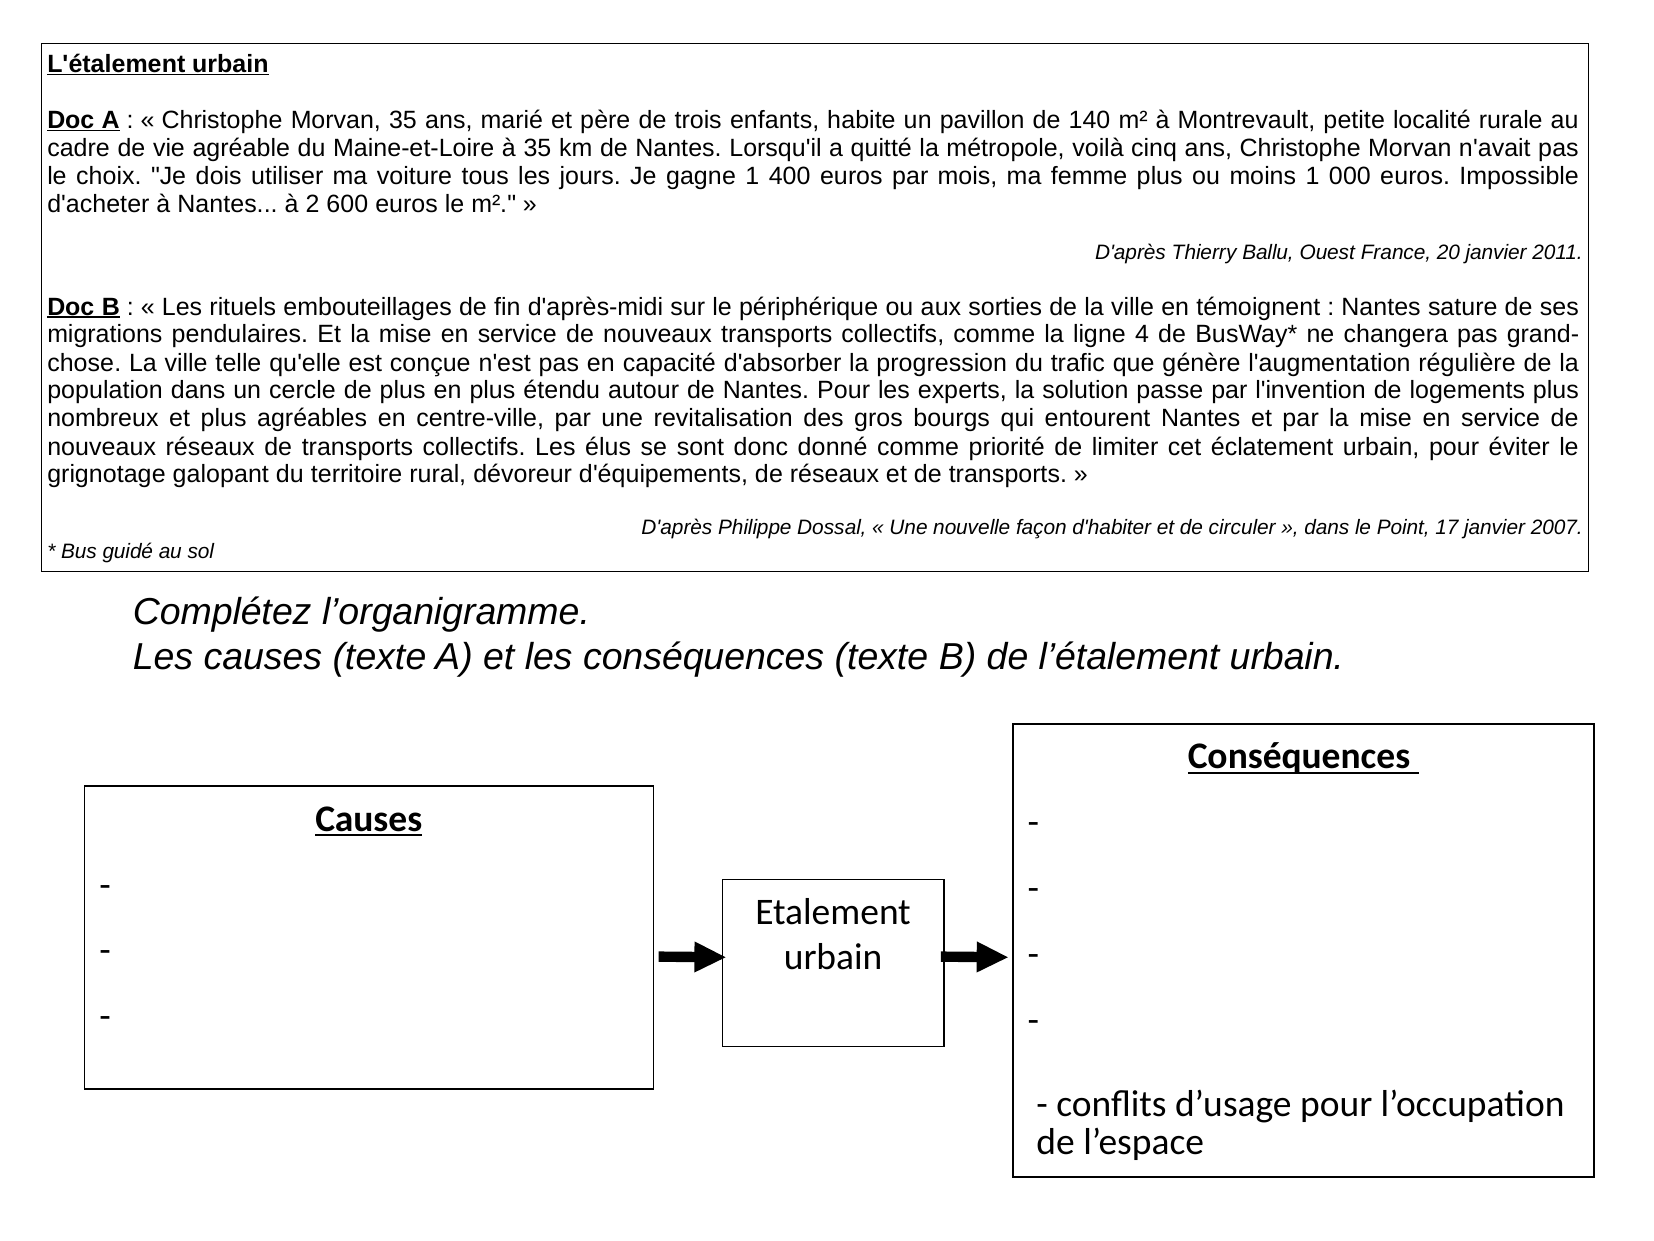

L'étalement urbain
Doc A : « Christophe Morvan, 35 ans, marié et père de trois enfants, habite un pavillon de 140 m² à Montrevault, petite localité rurale au cadre de vie agréable du Maine-et-Loire à 35 km de Nantes. Lorsqu'il a quitté la métropole, voilà cinq ans, Christophe Morvan n'avait pas le choix. "Je dois utiliser ma voiture tous les jours. Je gagne 1 400 euros par mois, ma femme plus ou moins 1 000 euros. Impossible d'acheter à Nantes... à 2 600 euros le m²." »
D'après Thierry Ballu, Ouest France, 20 janvier 2011.
Doc B : « Les rituels embouteillages de fin d'après-midi sur le périphérique ou aux sorties de la ville en témoignent : Nantes sature de ses migrations pendulaires. Et la mise en service de nouveaux transports collectifs, comme la ligne 4 de BusWay* ne changera pas grand-chose. La ville telle qu'elle est conçue n'est pas en capacité d'absorber la progression du trafic que génère l'augmentation régulière de la population dans un cercle de plus en plus étendu autour de Nantes. Pour les experts, la solution passe par l'invention de logements plus nombreux et plus agréables en centre-ville, par une revitalisation des gros bourgs qui entourent Nantes et par la mise en service de nouveaux réseaux de transports collectifs. Les élus se sont donc donné comme priorité de limiter cet éclatement urbain, pour éviter le grignotage galopant du territoire rural, dévoreur d'équipements, de réseaux et de transports. »
D'après Philippe Dossal, « Une nouvelle façon d'habiter et de circuler », dans le Point, 17 janvier 2007.
* Bus guidé au sol
Complétez l’organigramme.
Les causes (texte A) et les conséquences (texte B) de l’étalement urbain.
Conséquences
- migrations pendulaires
- embouteillages
- grignotage de l’espace rural
- équipements publics coûteux en 	périphérie
Causes
- généralisation de la voiture
- loyers élevés en centre-ville
- recherche d’un cadre de vie 		agréable
Etalement urbain
- conflits d’usage pour l’occupation de l’espace